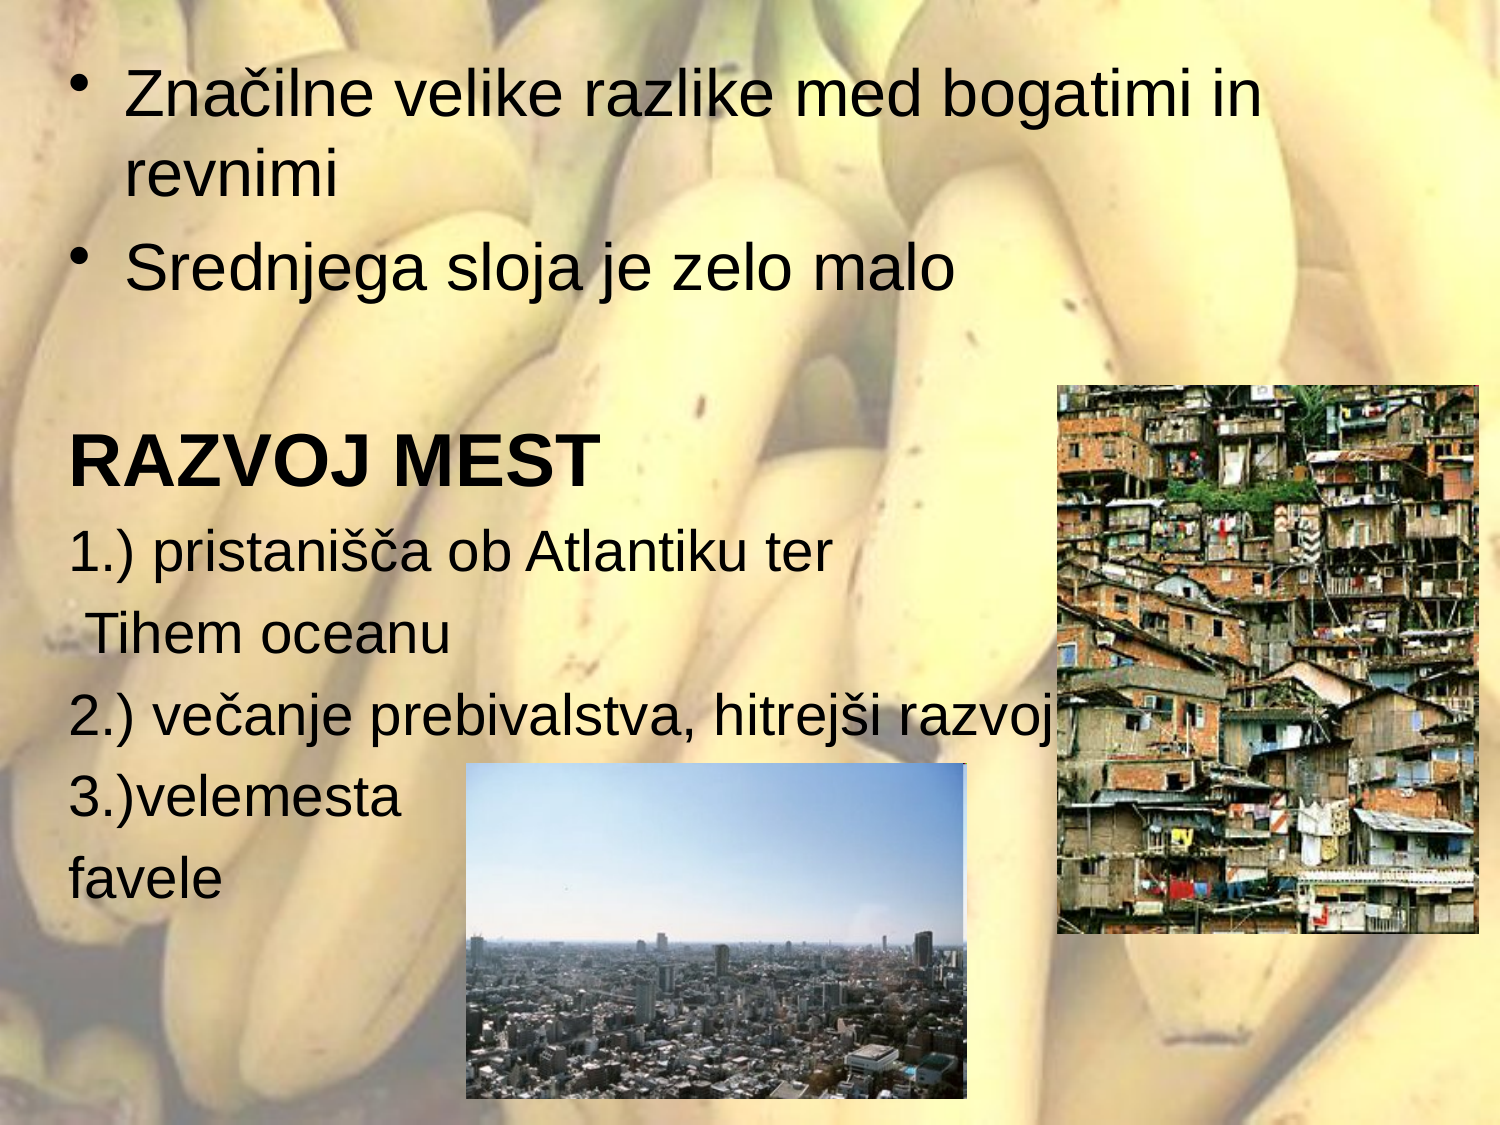

# Značilne velike razlike med bogatimi in revnimi
Srednjega sloja je zelo malo
RAZVOJ MEST
1.) pristanišča ob Atlantiku ter
 Tihem oceanu
2.) večanje prebivalstva, hitrejši razvoj
3.)velemesta
favele